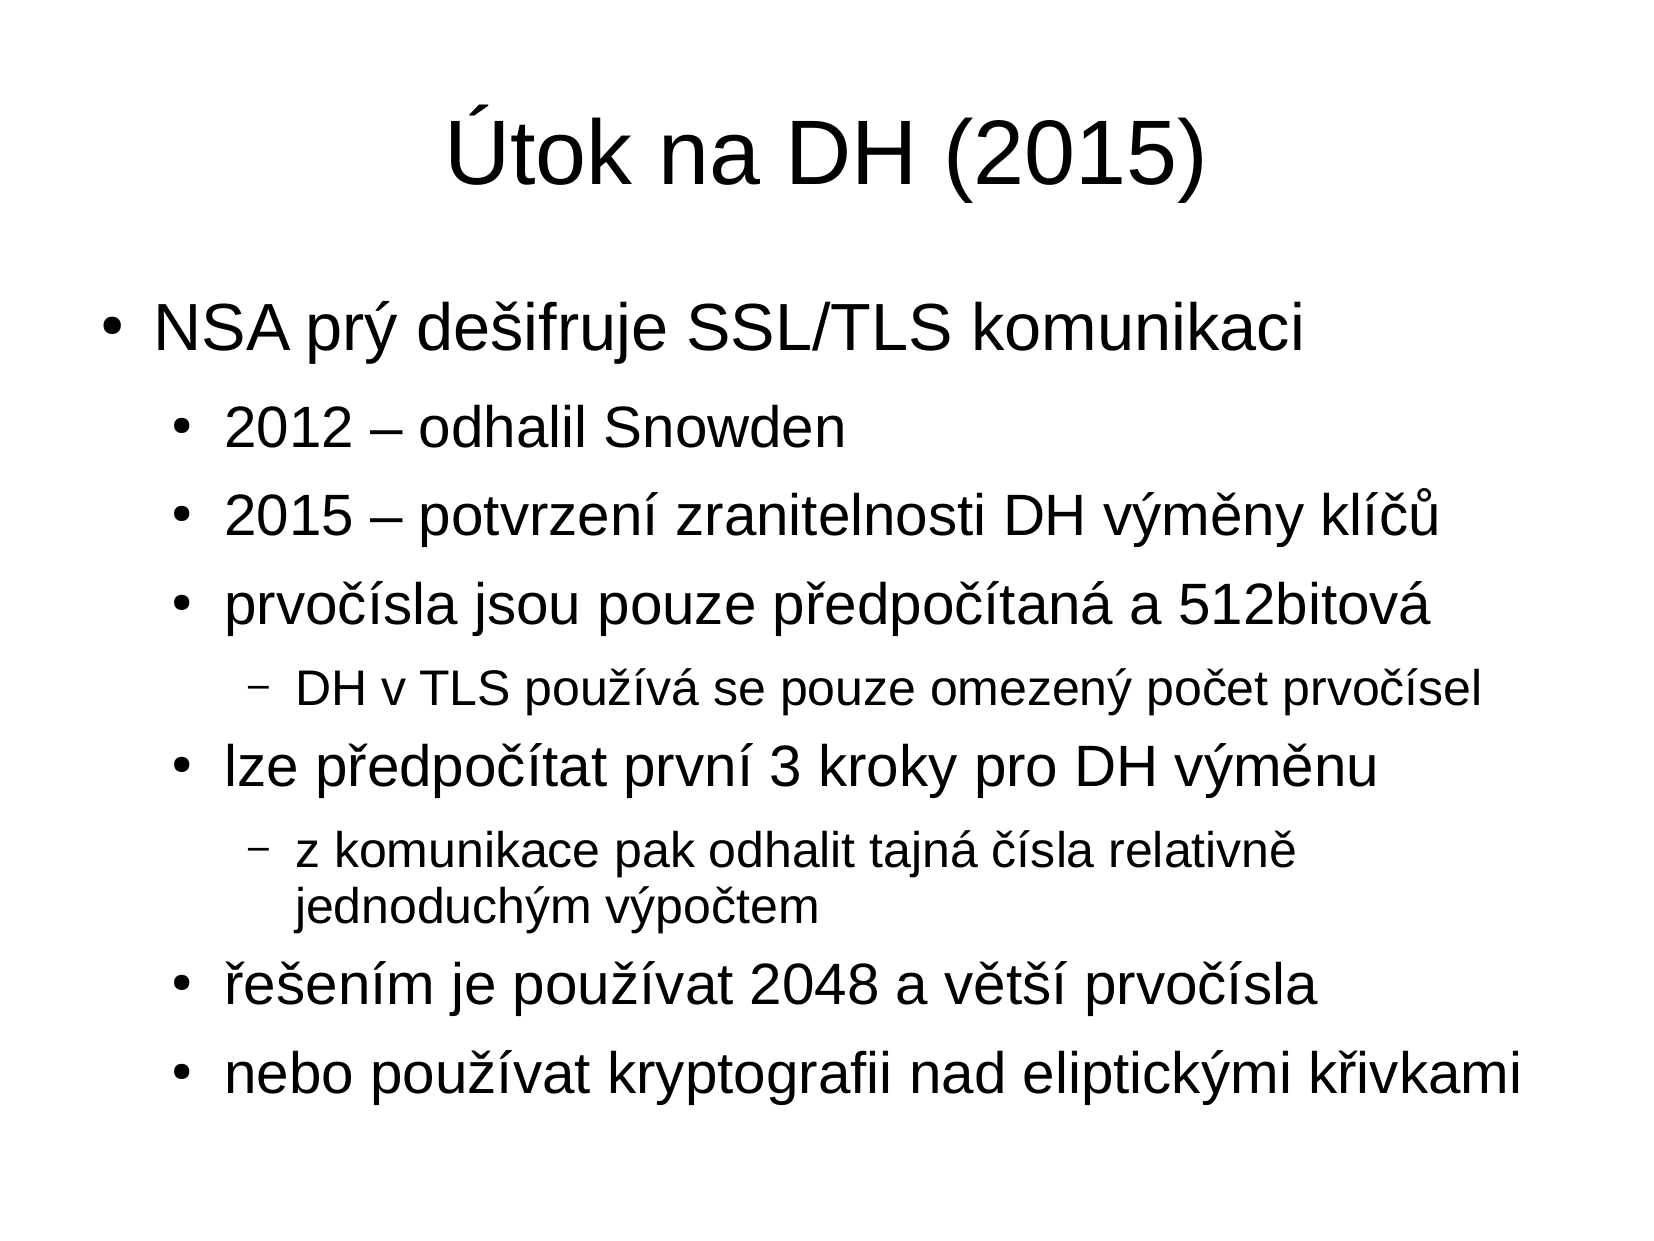

# Útok na DH (2015)
NSA prý dešifruje SSL/TLS komunikaci
2012 – odhalil Snowden
2015 – potvrzení zranitelnosti DH výměny klíčů
prvočísla jsou pouze předpočítaná a 512bitová
DH v TLS používá se pouze omezený počet prvočísel
lze předpočítat první 3 kroky pro DH výměnu
z komunikace pak odhalit tajná čísla relativně jednoduchým výpočtem
řešením je používat 2048 a větší prvočísla
nebo používat kryptografii nad eliptickými křivkami